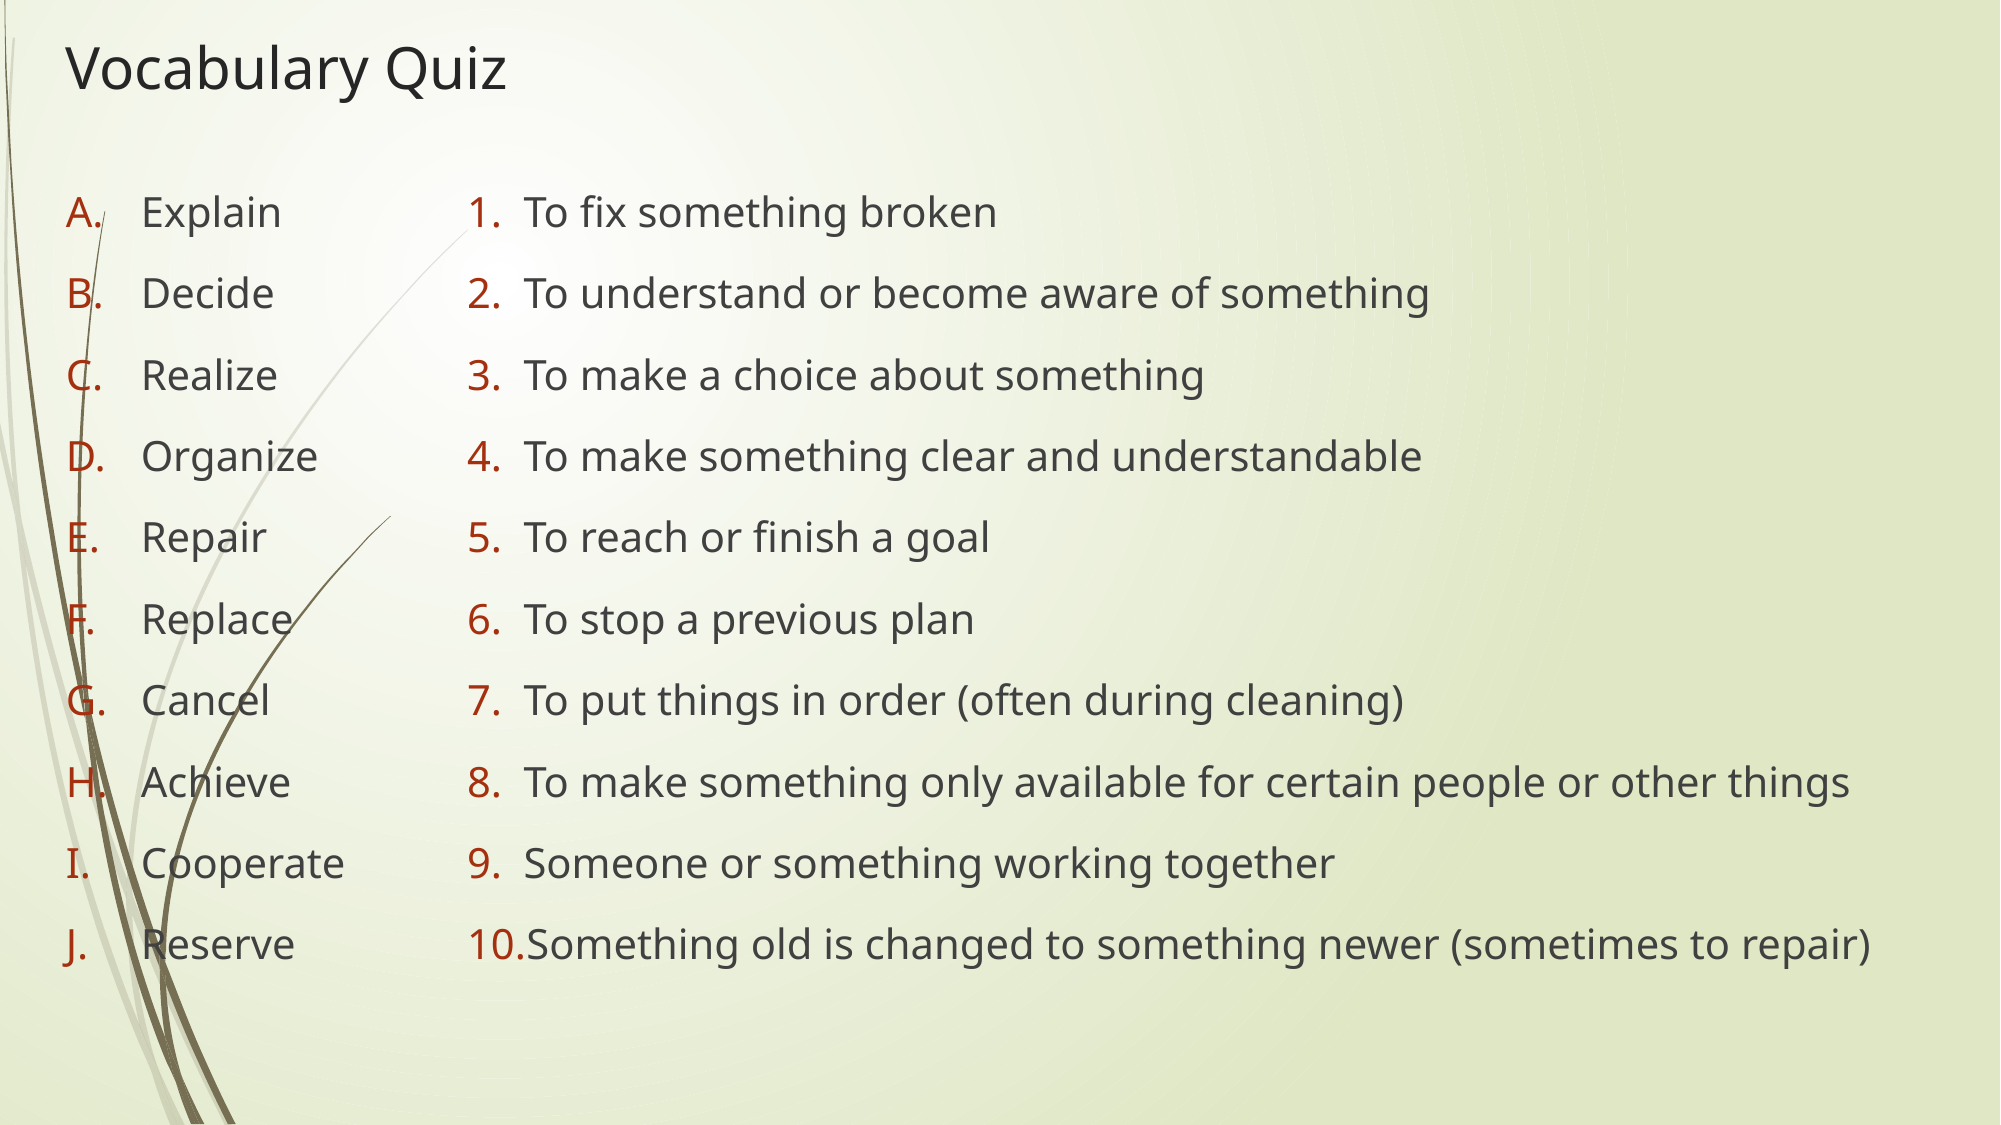

# Vocabulary Quiz
Explain
Decide
Realize
Organize
Repair
Replace
Cancel
Achieve
Cooperate
Reserve
To fix something broken
To understand or become aware of something
To make a choice about something
To make something clear and understandable
To reach or finish a goal
To stop a previous plan
To put things in order (often during cleaning)
To make something only available for certain people or other things
Someone or something working together
Something old is changed to something newer (sometimes to repair)